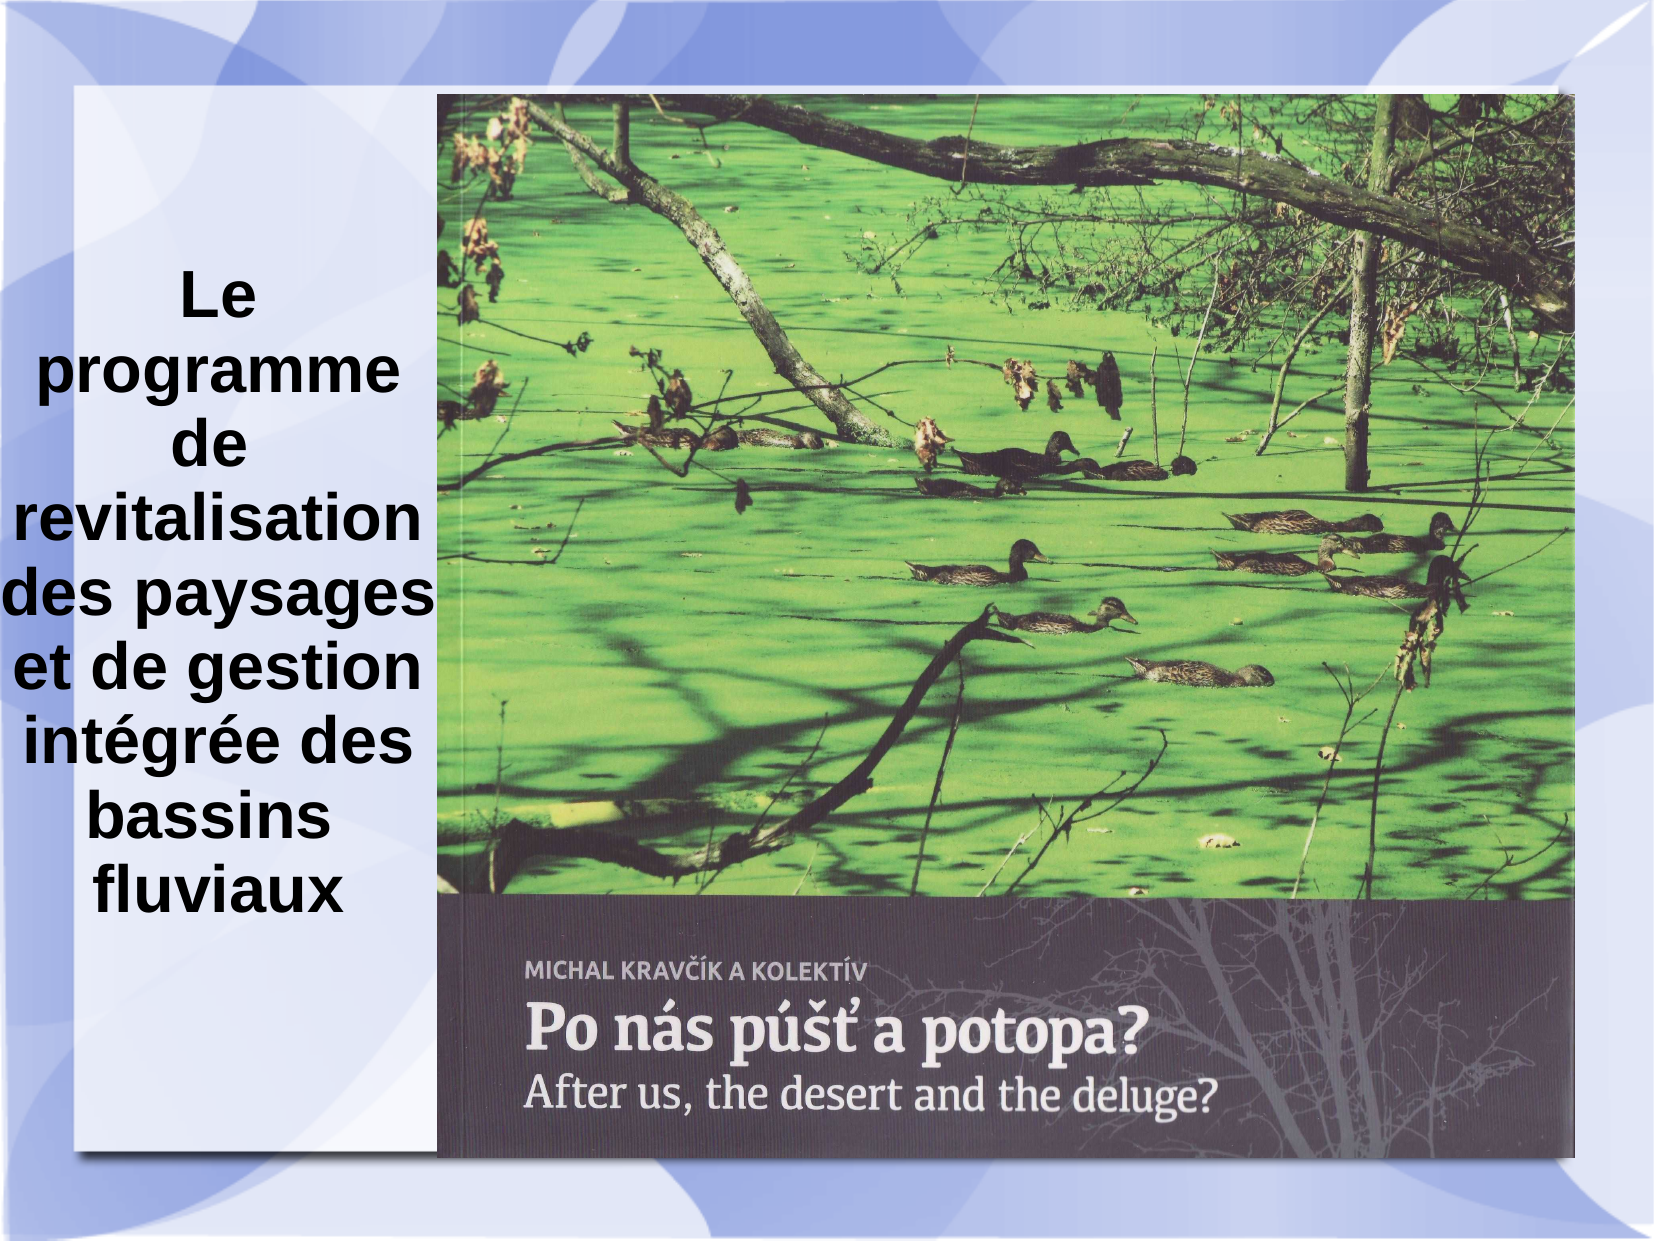

# Le programme de revitalisation des paysages et de gestion intégrée des bassins fluviaux